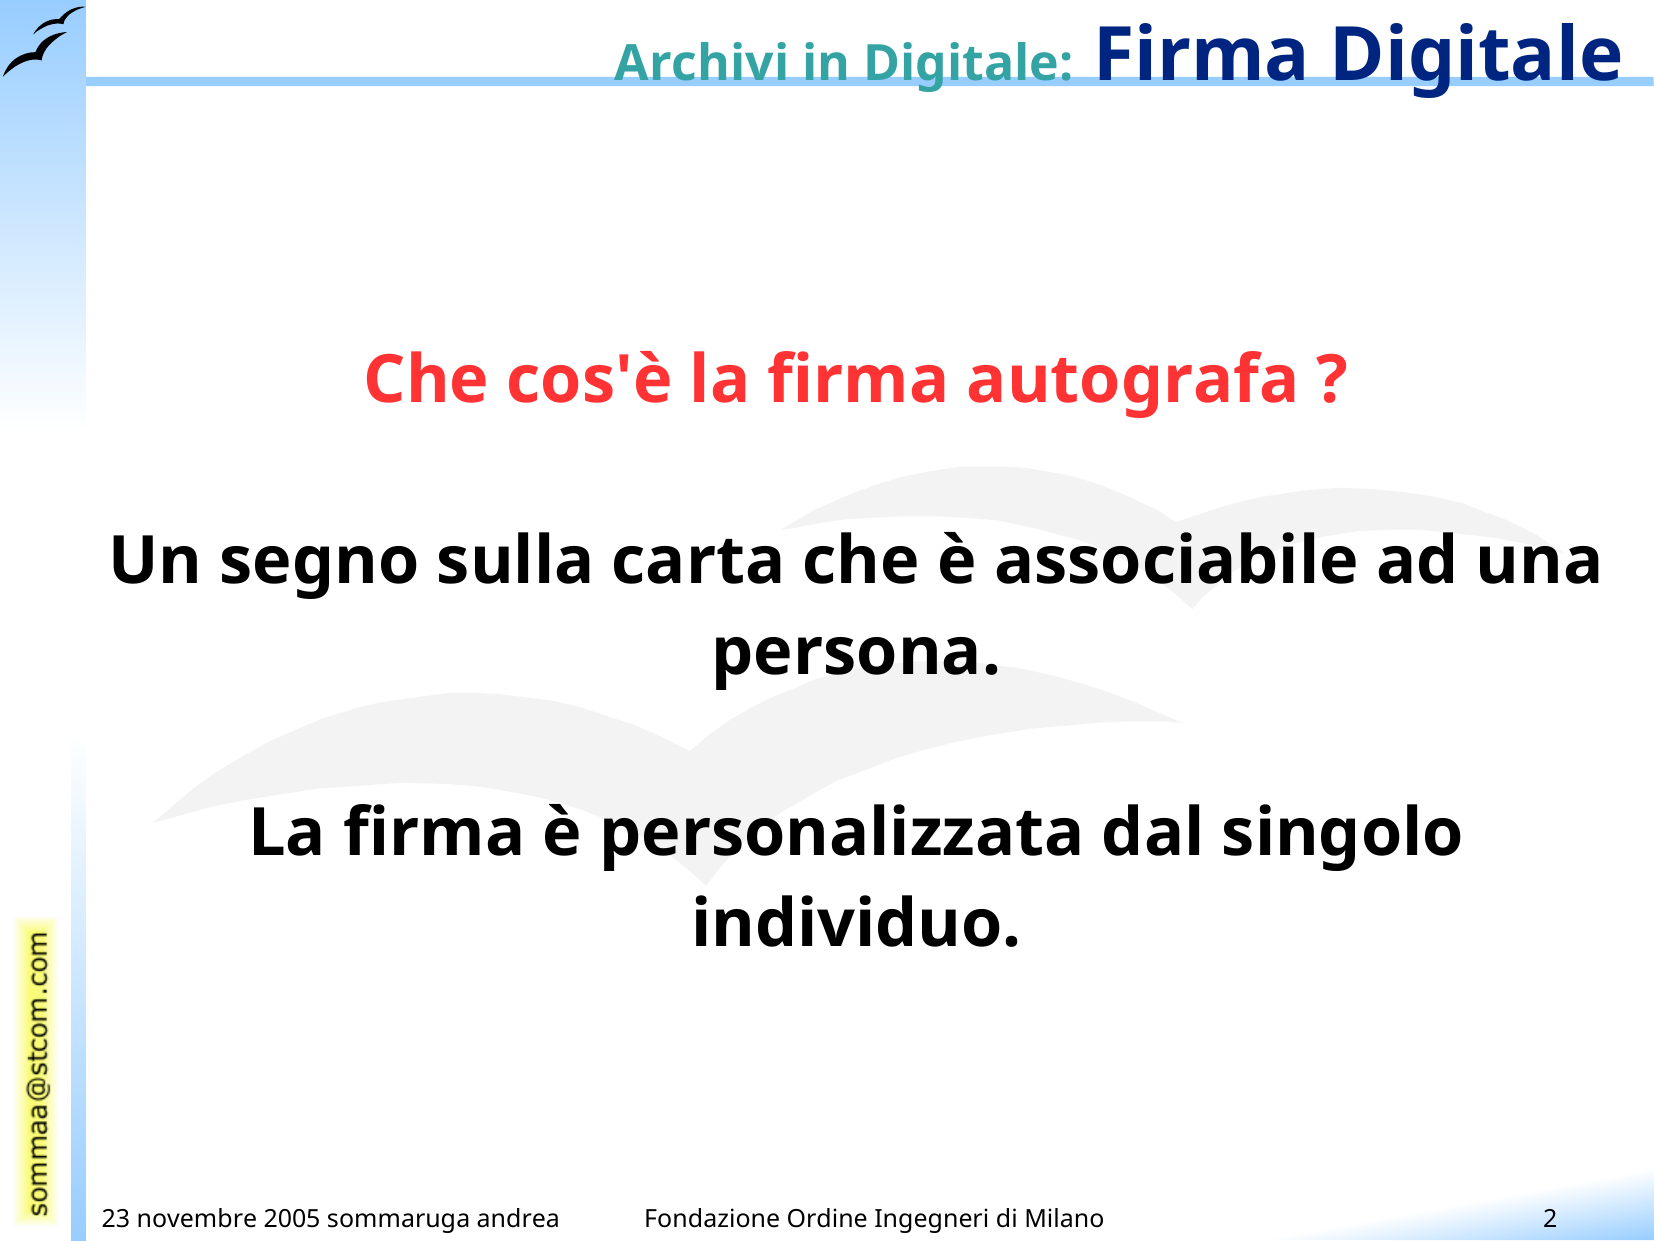

# Archivi in Digitale: Firma Digitale
Che cos'è la firma autografa ?
Un segno sulla carta che è associabile ad una persona.
La firma è personalizzata dal singolo individuo.